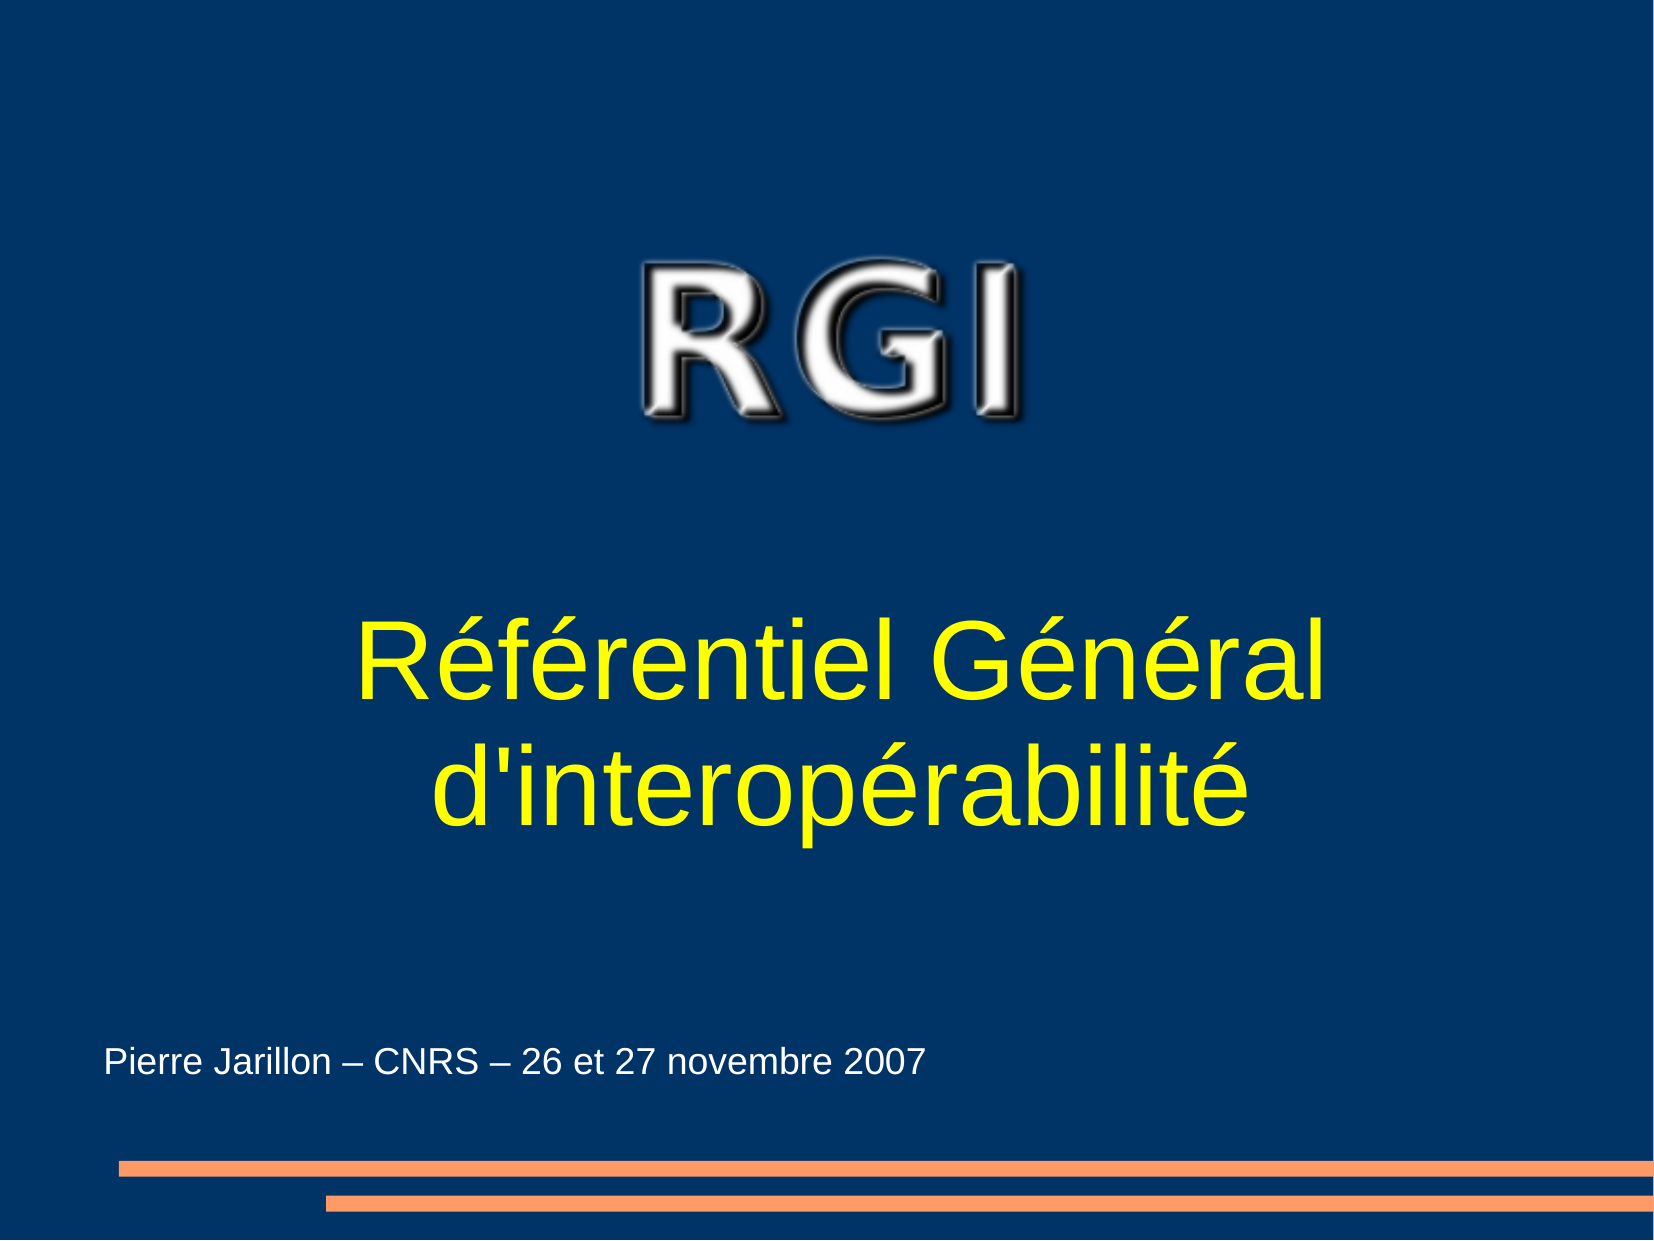

Référentiel Général d'interopérabilité
Pierre Jarillon – CNRS – 26 et 27 novembre 2007